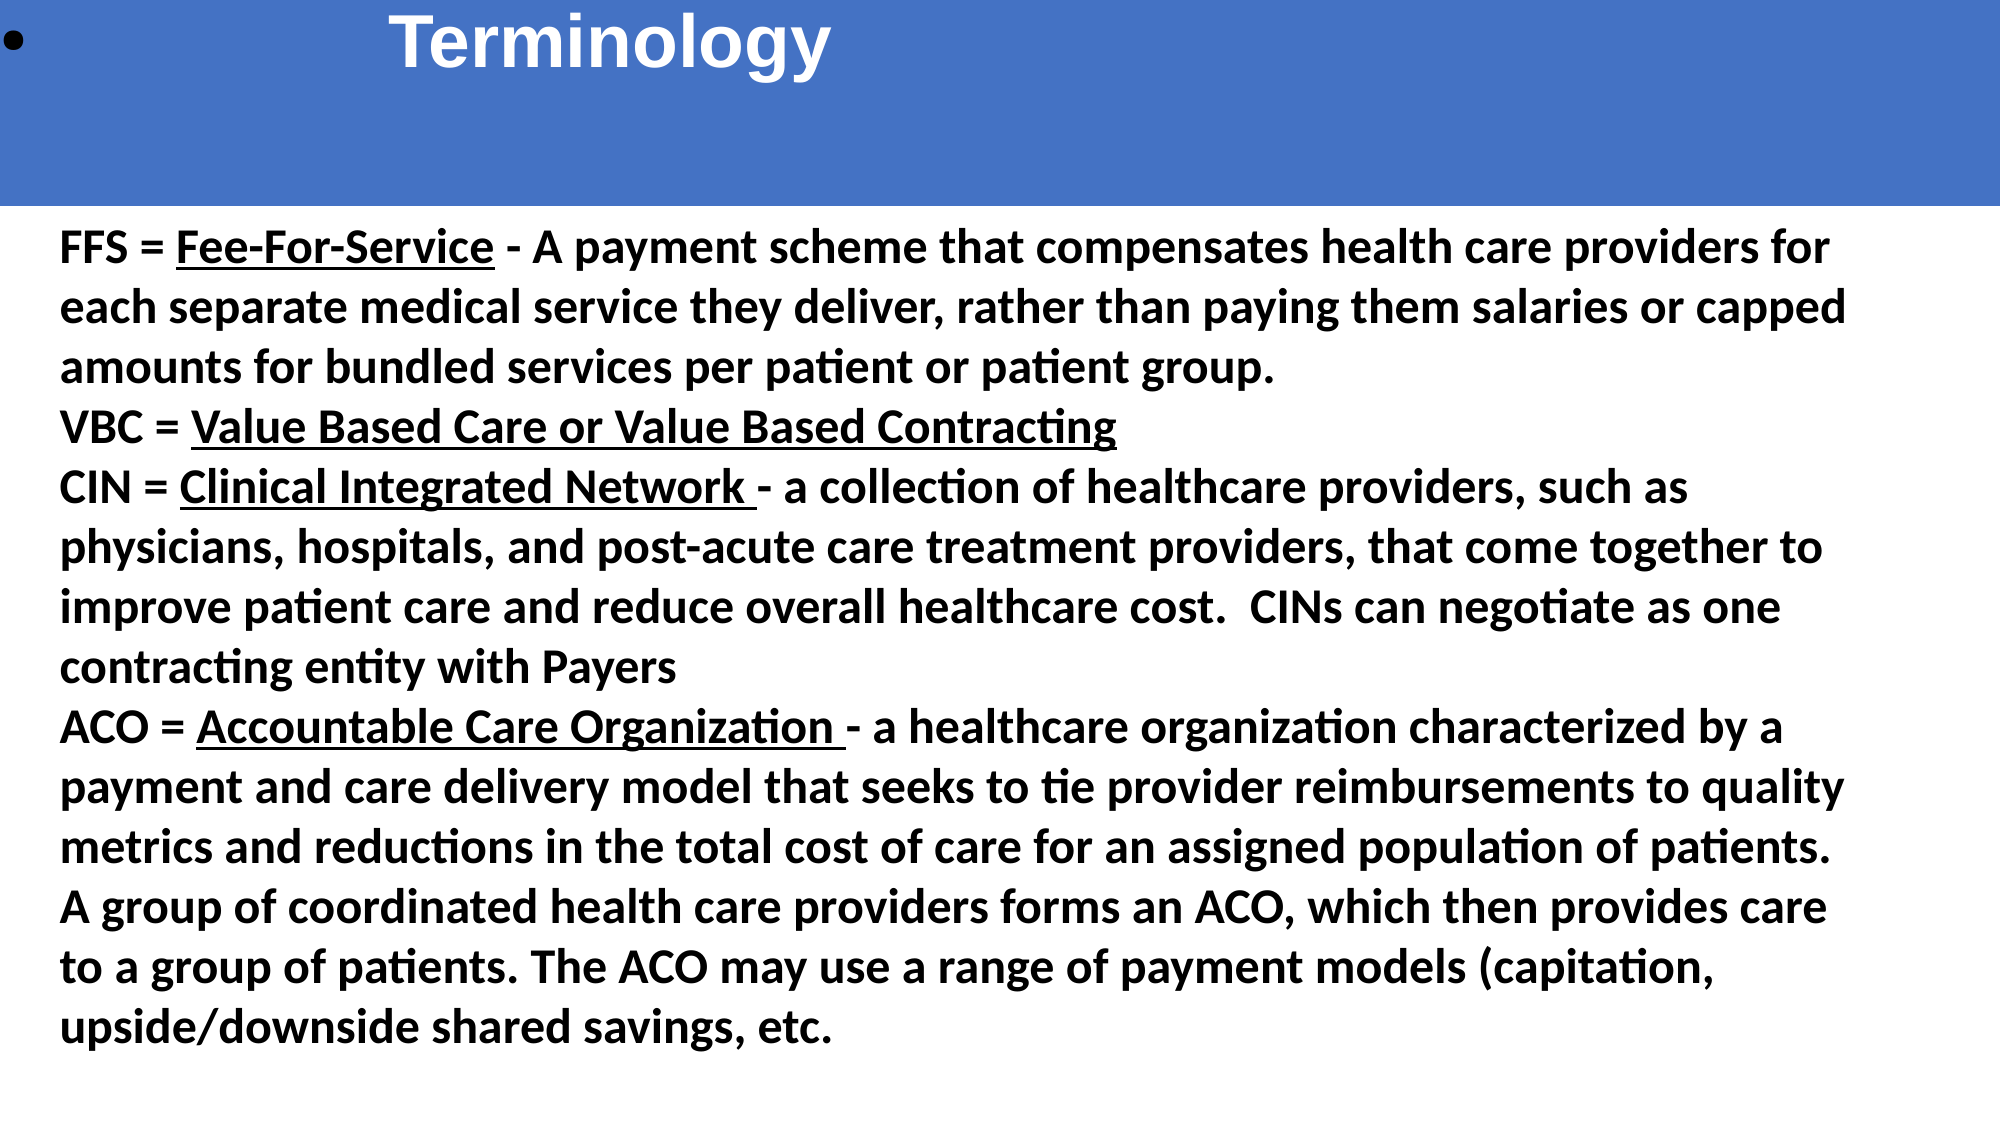

| Terminology |
| --- |
FFS = Fee-For-Service - A payment scheme that compensates health care providers for each separate medical service they deliver, rather than paying them salaries or capped amounts for bundled services per patient or patient group.
VBC = Value Based Care or Value Based Contracting
CIN = Clinical Integrated Network - a collection of healthcare providers, such as physicians, hospitals, and post-acute care treatment providers, that come together to improve patient care and reduce overall healthcare cost. CINs can negotiate as one contracting entity with Payers
ACO = Accountable Care Organization - a healthcare organization characterized by a payment and care delivery model that seeks to tie provider reimbursements to quality metrics and reductions in the total cost of care for an assigned population of patients. A group of coordinated health care providers forms an ACO, which then provides care to a group of patients. The ACO may use a range of payment models (capitation, upside/downside shared savings, etc.